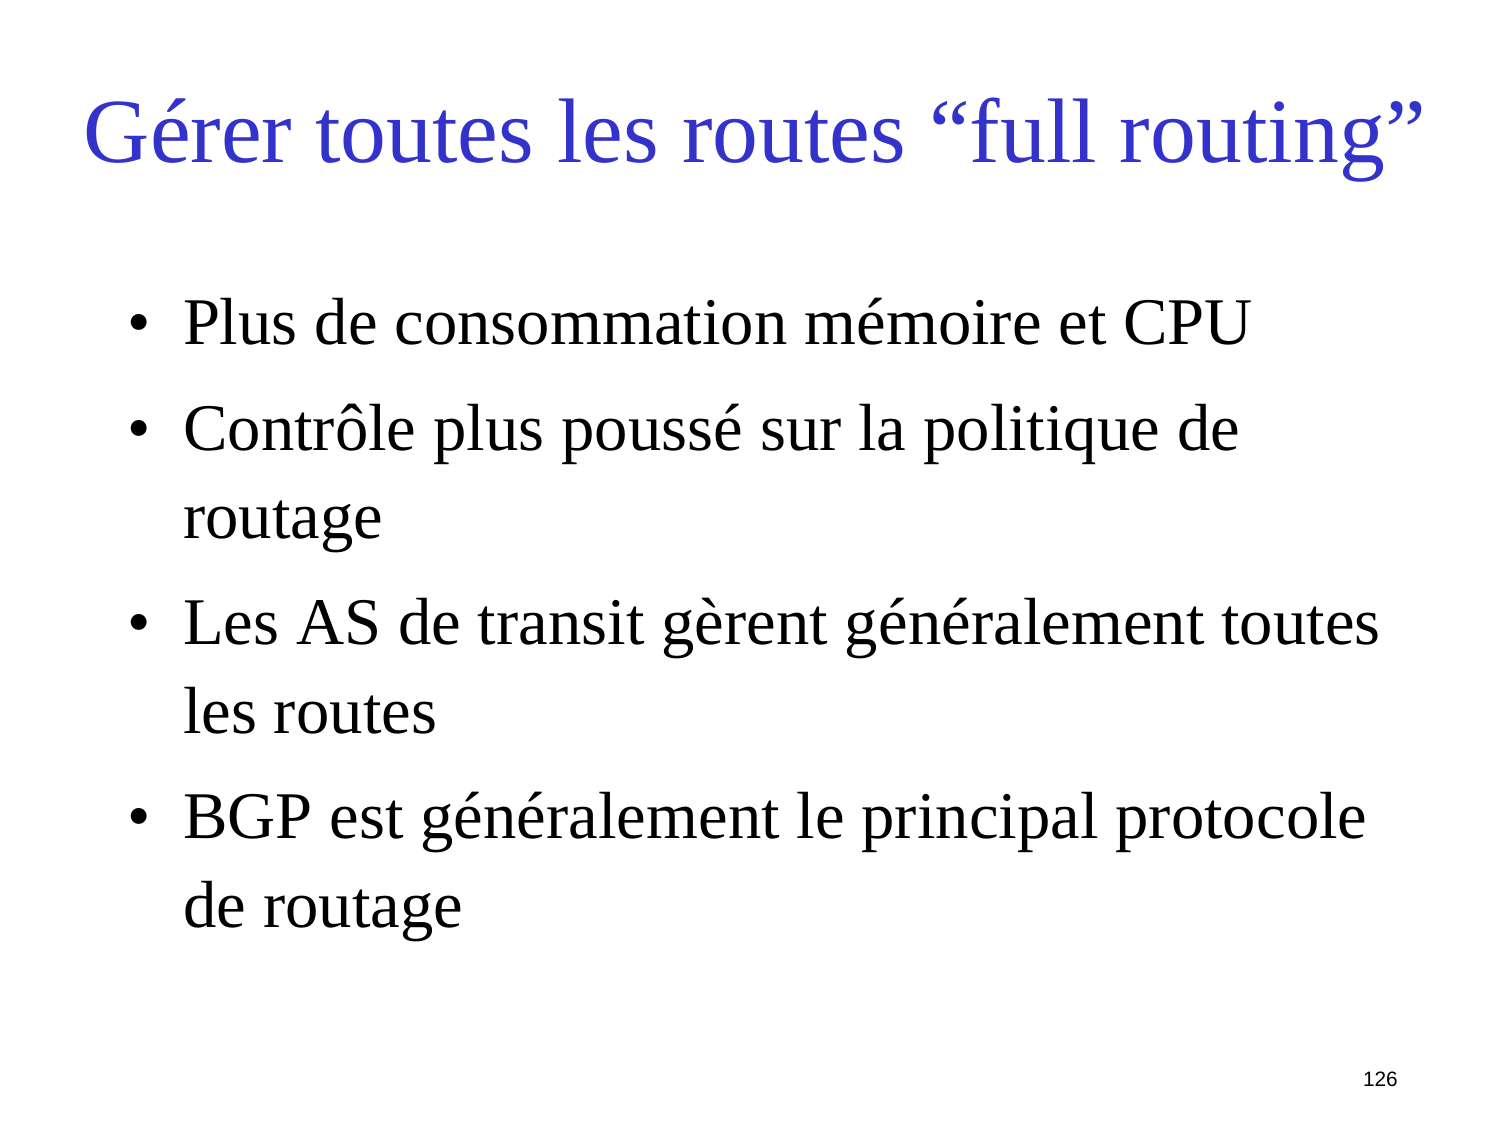

# Gérer toutes les routes “full routing”
Plus de consommation mémoire et CPU
Contrôle plus poussé sur la politique de routage
Les AS de transit gèrent généralement toutes les routes
BGP est généralement le principal protocole de routage